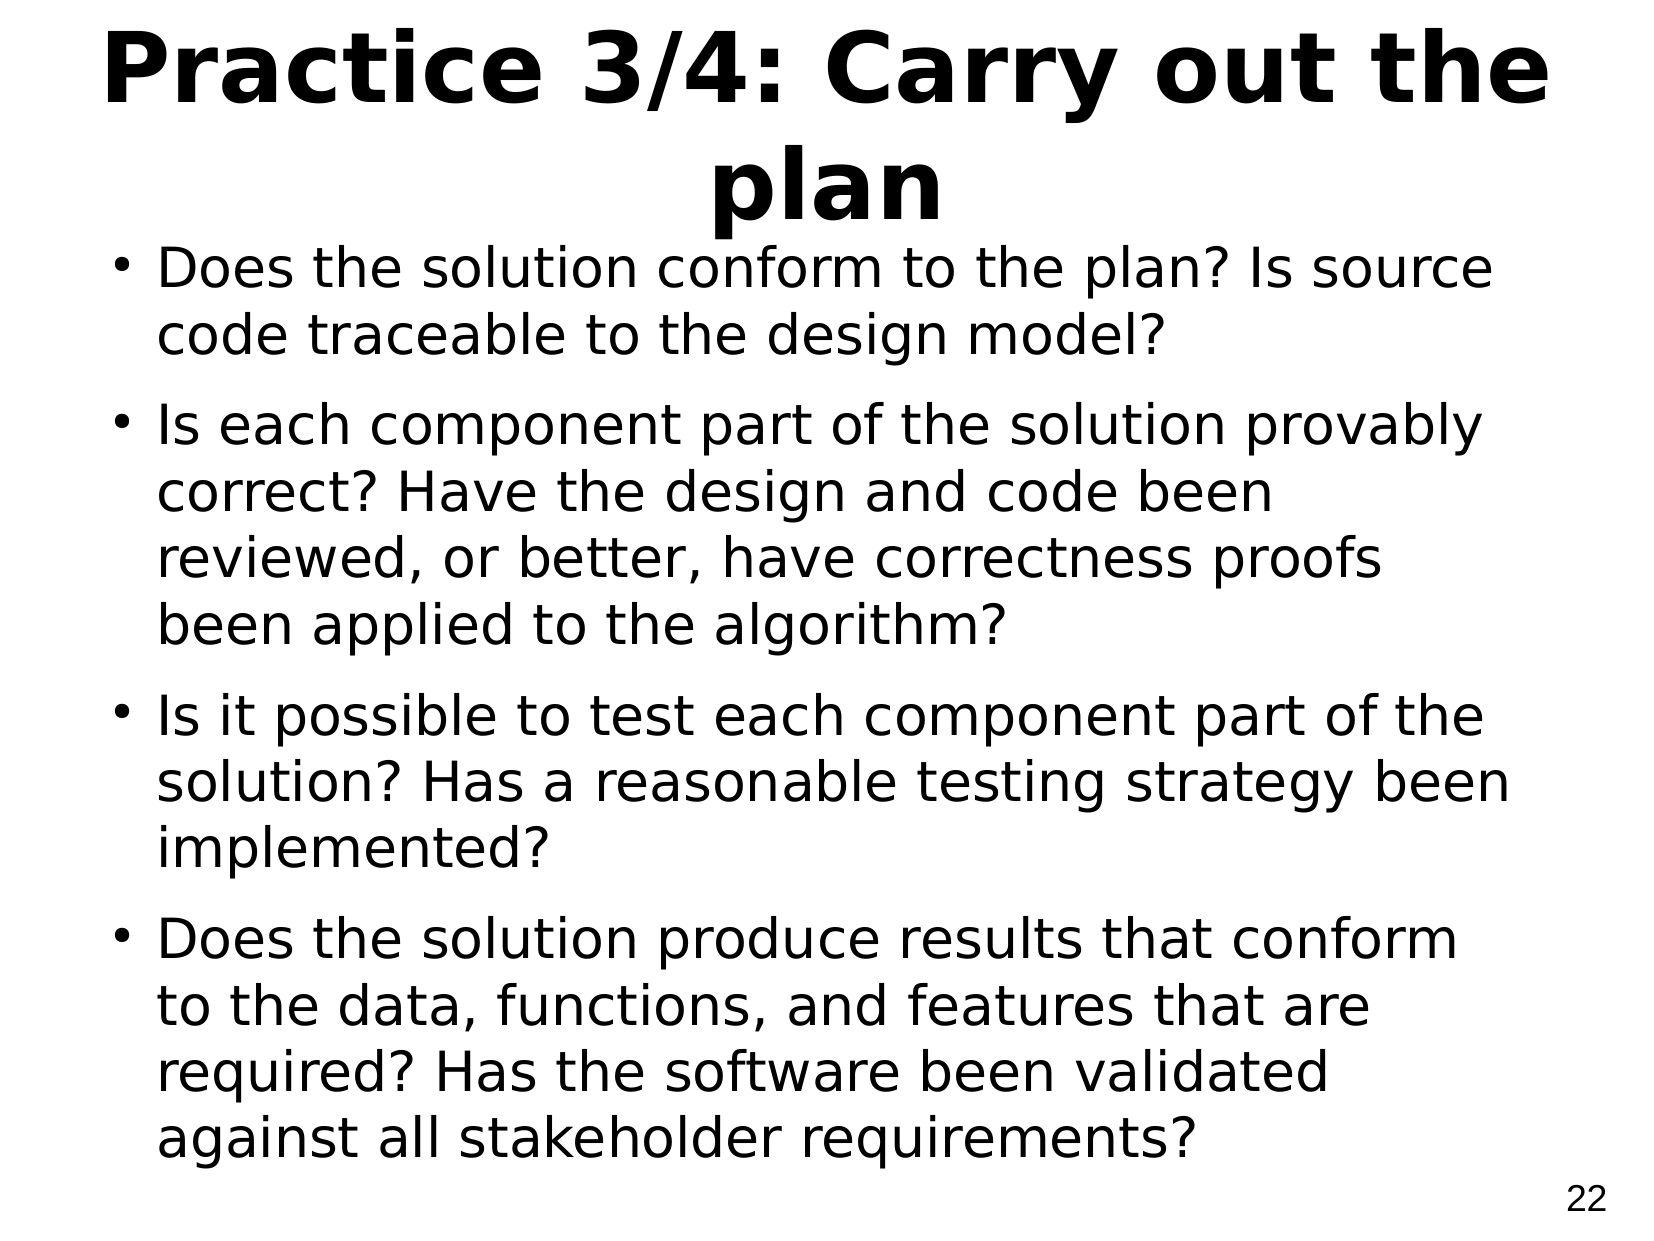

# Practice 3/4: Carry out the plan
Does the solution conform to the plan? Is source code traceable to the design model?
Is each component part of the solution provably correct? Have the design and code been reviewed, or better, have correctness proofs been applied to the algorithm?
Is it possible to test each component part of the solution? Has a reasonable testing strategy been implemented?
Does the solution produce results that conform to the data, functions, and features that are required? Has the software been validated against all stakeholder requirements?